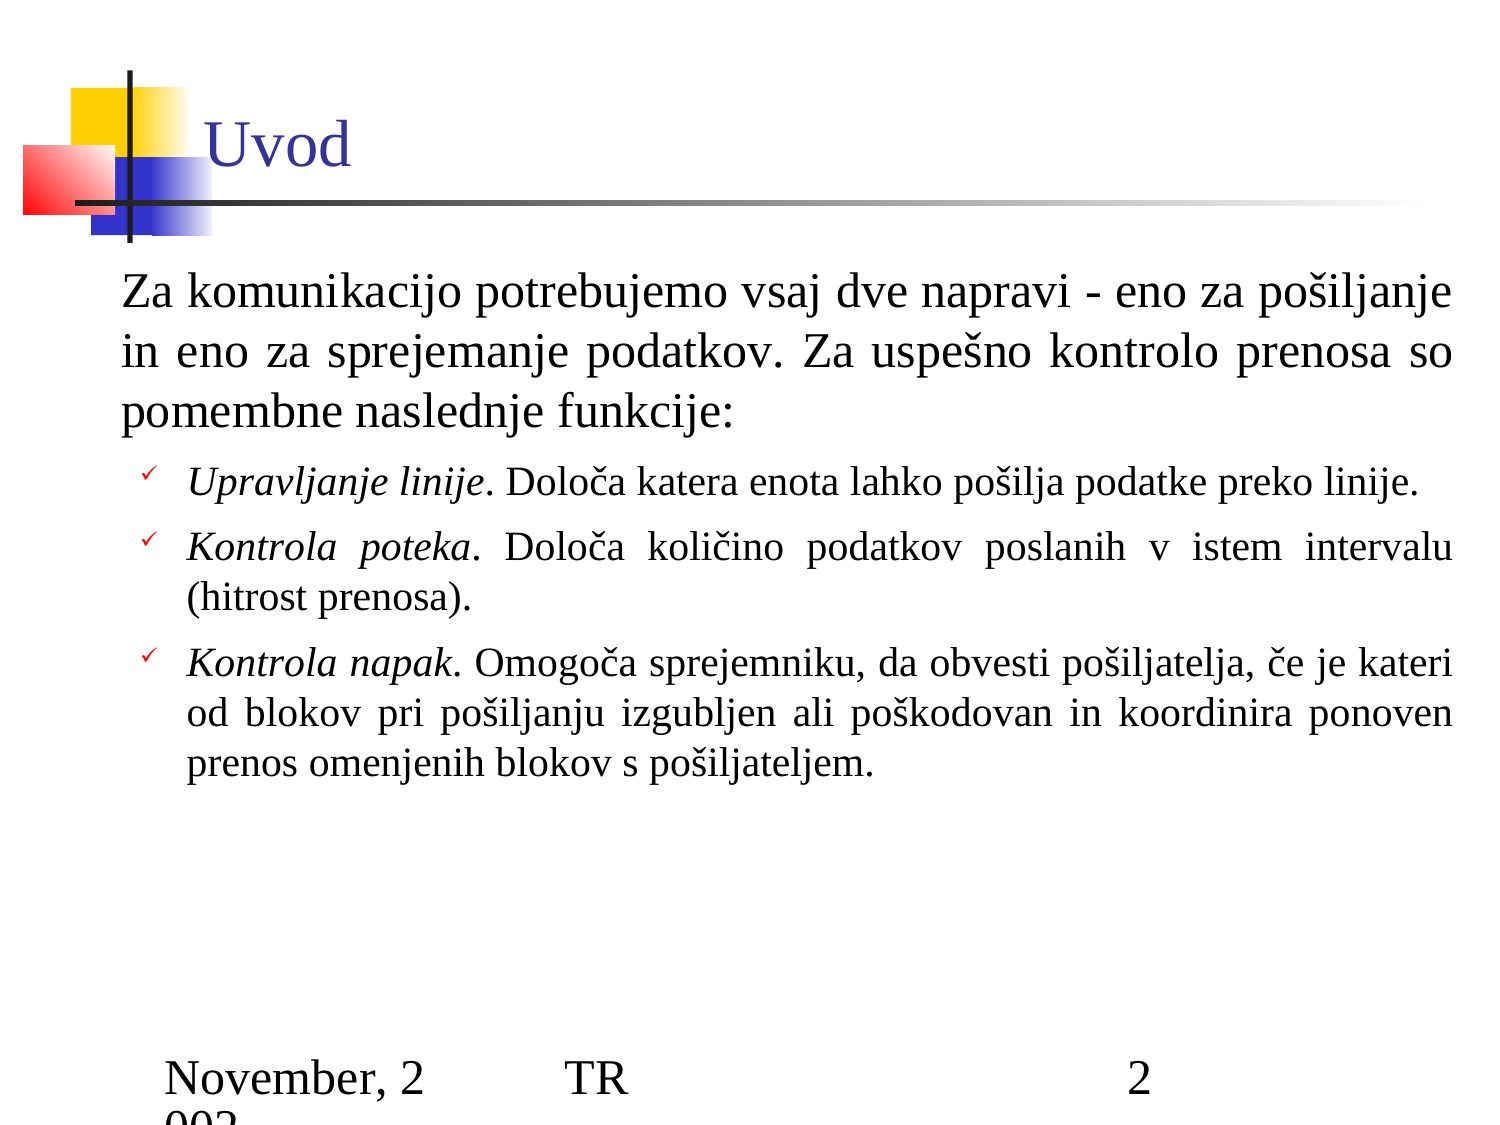

# Uvod
	Za komunikacijo potrebujemo vsaj dve napravi - eno za pošiljanje in eno za sprejemanje podatkov. Za uspešno kontrolo prenosa so pomembne naslednje funkcije:
Upravljanje linije. Določa katera enota lahko pošilja podatke preko linije.
Kontrola poteka. Določa količino podatkov poslanih v istem intervalu (hitrost prenosa).
Kontrola napak. Omogoča sprejemniku, da obvesti pošiljatelja, če je kateri od blokov pri pošiljanju izgubljen ali poškodovan in koordinira ponoven prenos omenjenih blokov s pošiljateljem.
November, 2002
TR
2